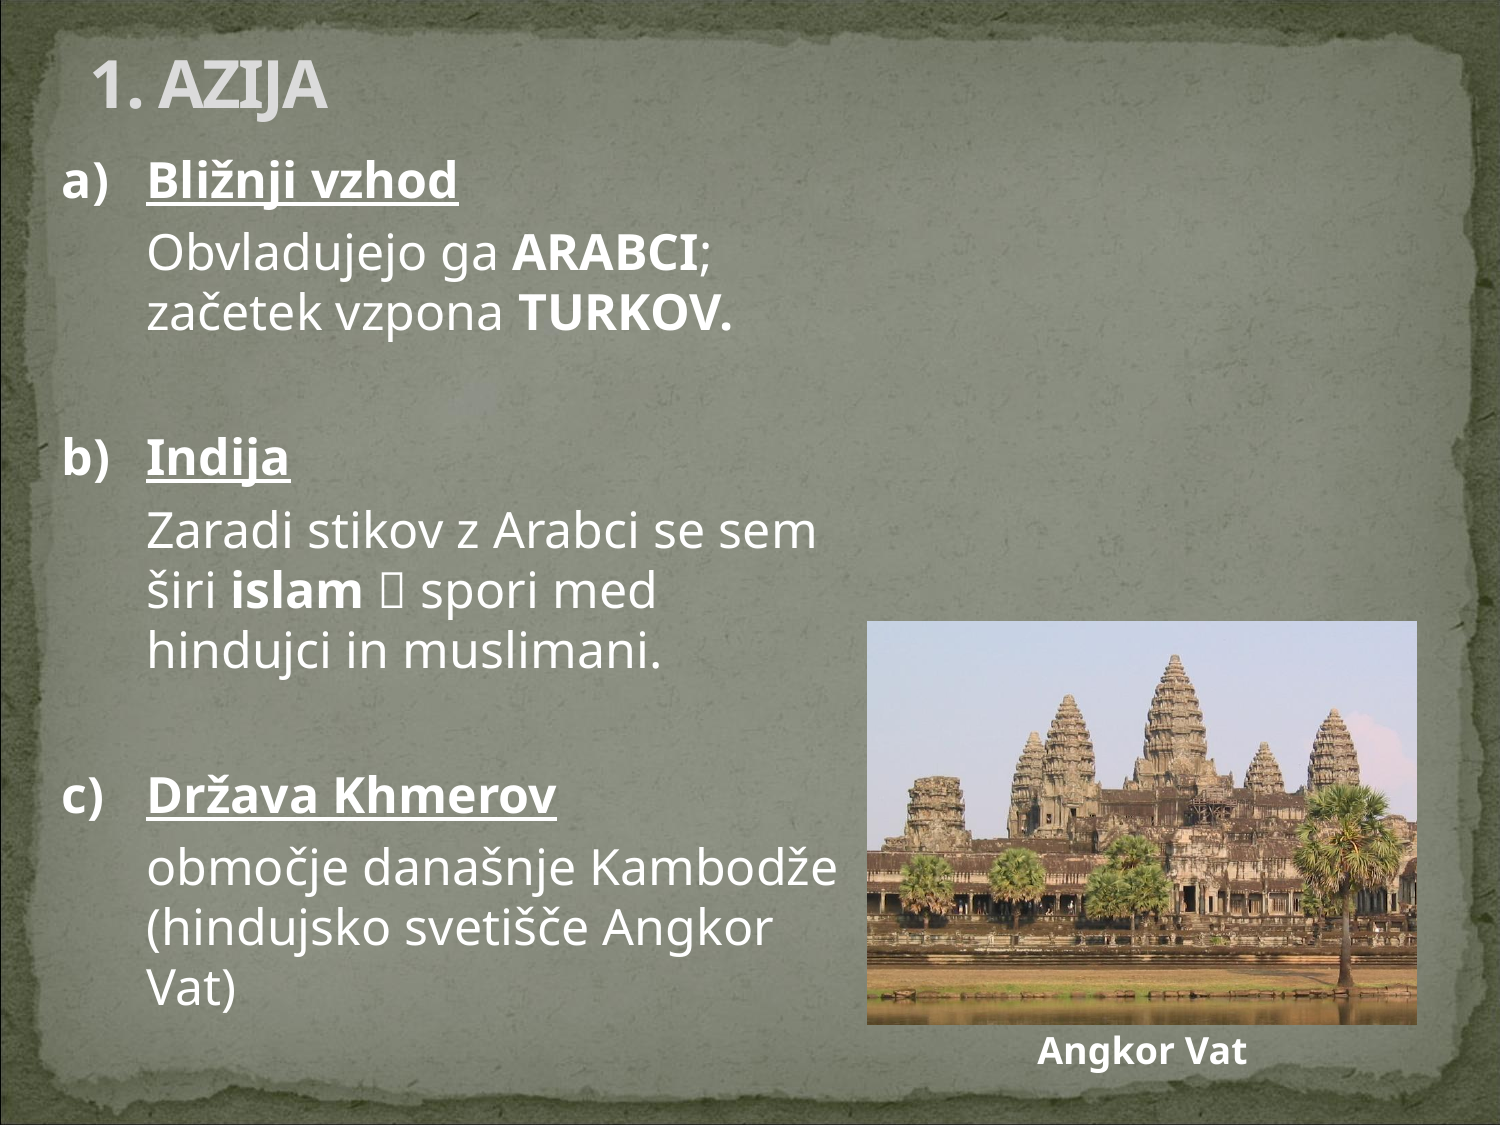

# 1. AZIJA
a)	Bližnji vzhod
	Obvladujejo ga ARABCI; začetek vzpona TURKOV.
b)	Indija
	Zaradi stikov z Arabci se sem širi islam  spori med hindujci in muslimani.
c)	Država Khmerov
	območje današnje Kambodže (hindujsko svetišče Angkor Vat)
Angkor Vat